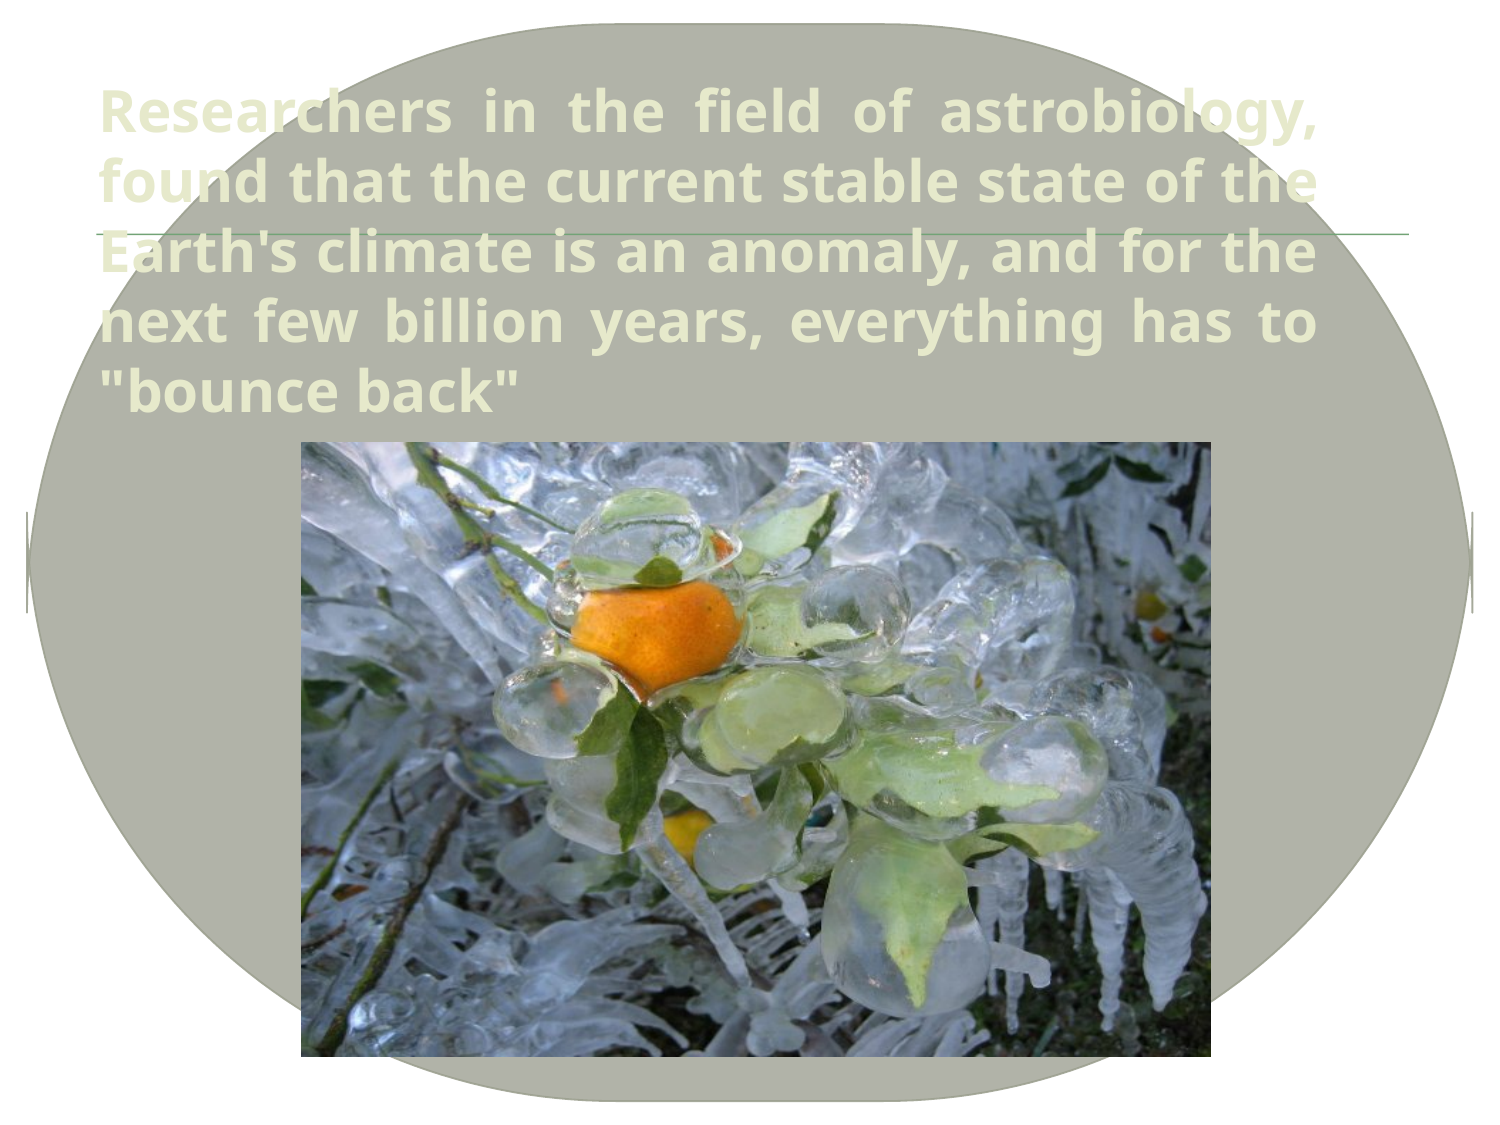

# Researchers in the field of astrobiology, found that the current stable state of the Earth's climate is an anomaly, and for the next few billion years, everything has to "bounce back"